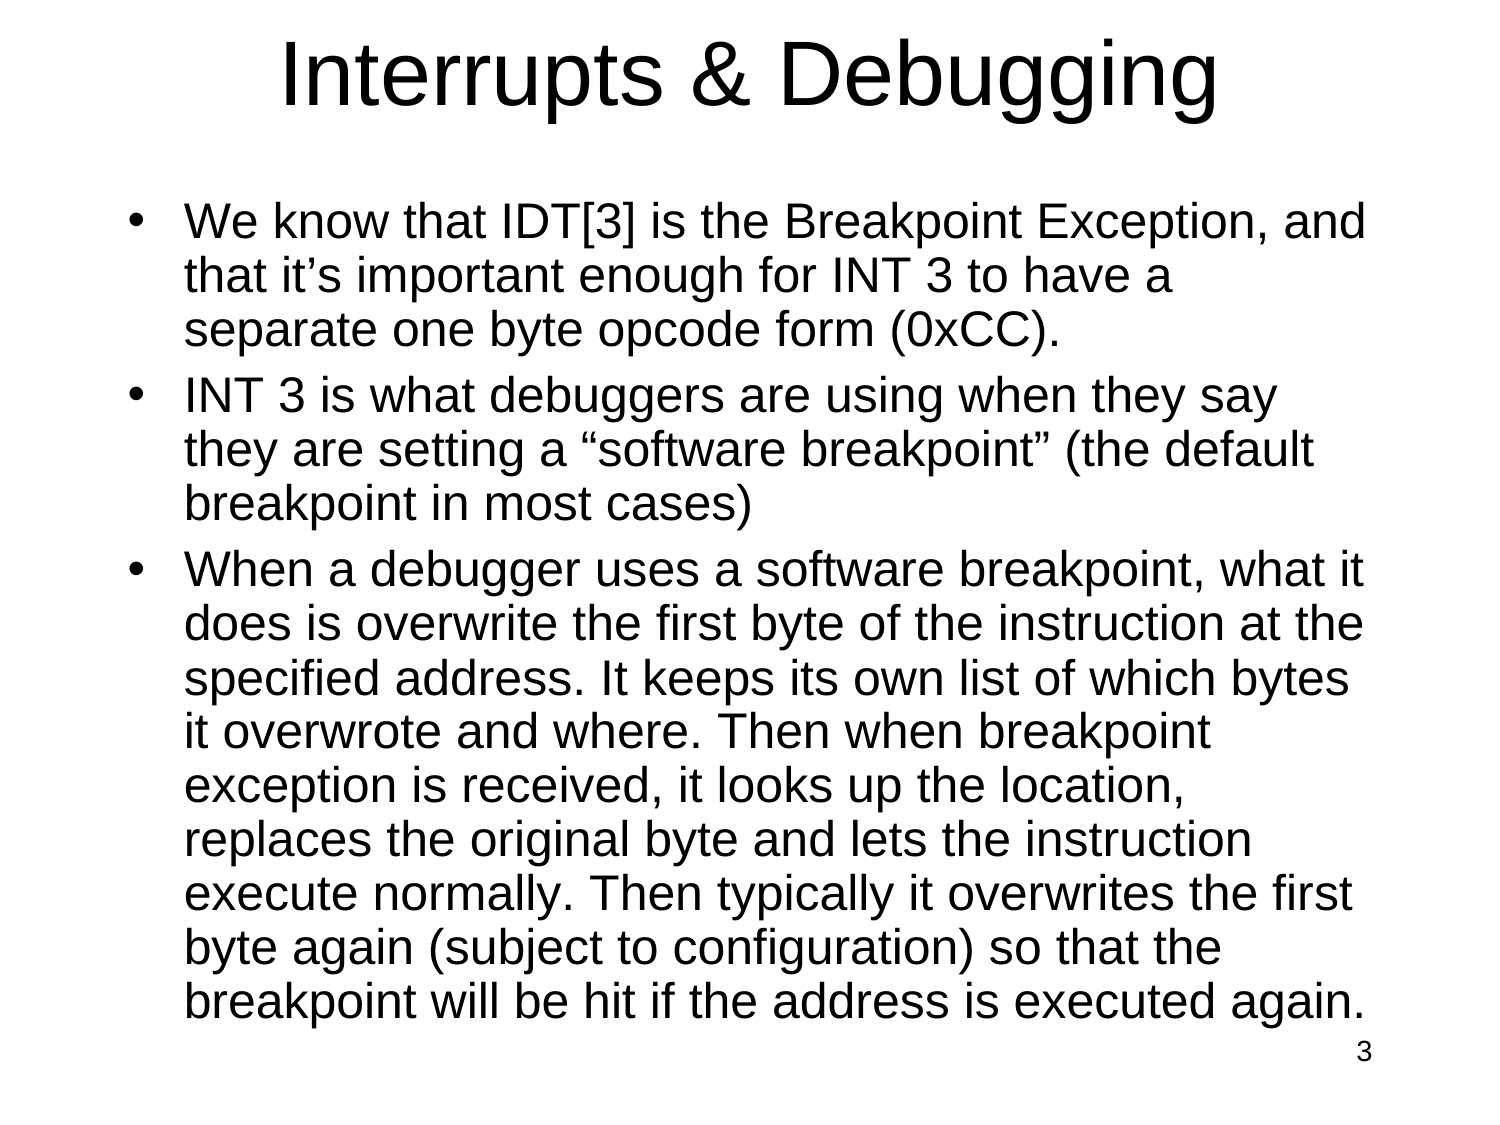

# Interrupts & Debugging
We know that IDT[3] is the Breakpoint Exception, and that it’s important enough for INT 3 to have a separate one byte opcode form (0xCC).
INT 3 is what debuggers are using when they say they are setting a “software breakpoint” (the default breakpoint in most cases)
When a debugger uses a software breakpoint, what it does is overwrite the first byte of the instruction at the specified address. It keeps its own list of which bytes it overwrote and where. Then when breakpoint exception is received, it looks up the location, replaces the original byte and lets the instruction execute normally. Then typically it overwrites the first byte again (subject to configuration) so that the breakpoint will be hit if the address is executed again.